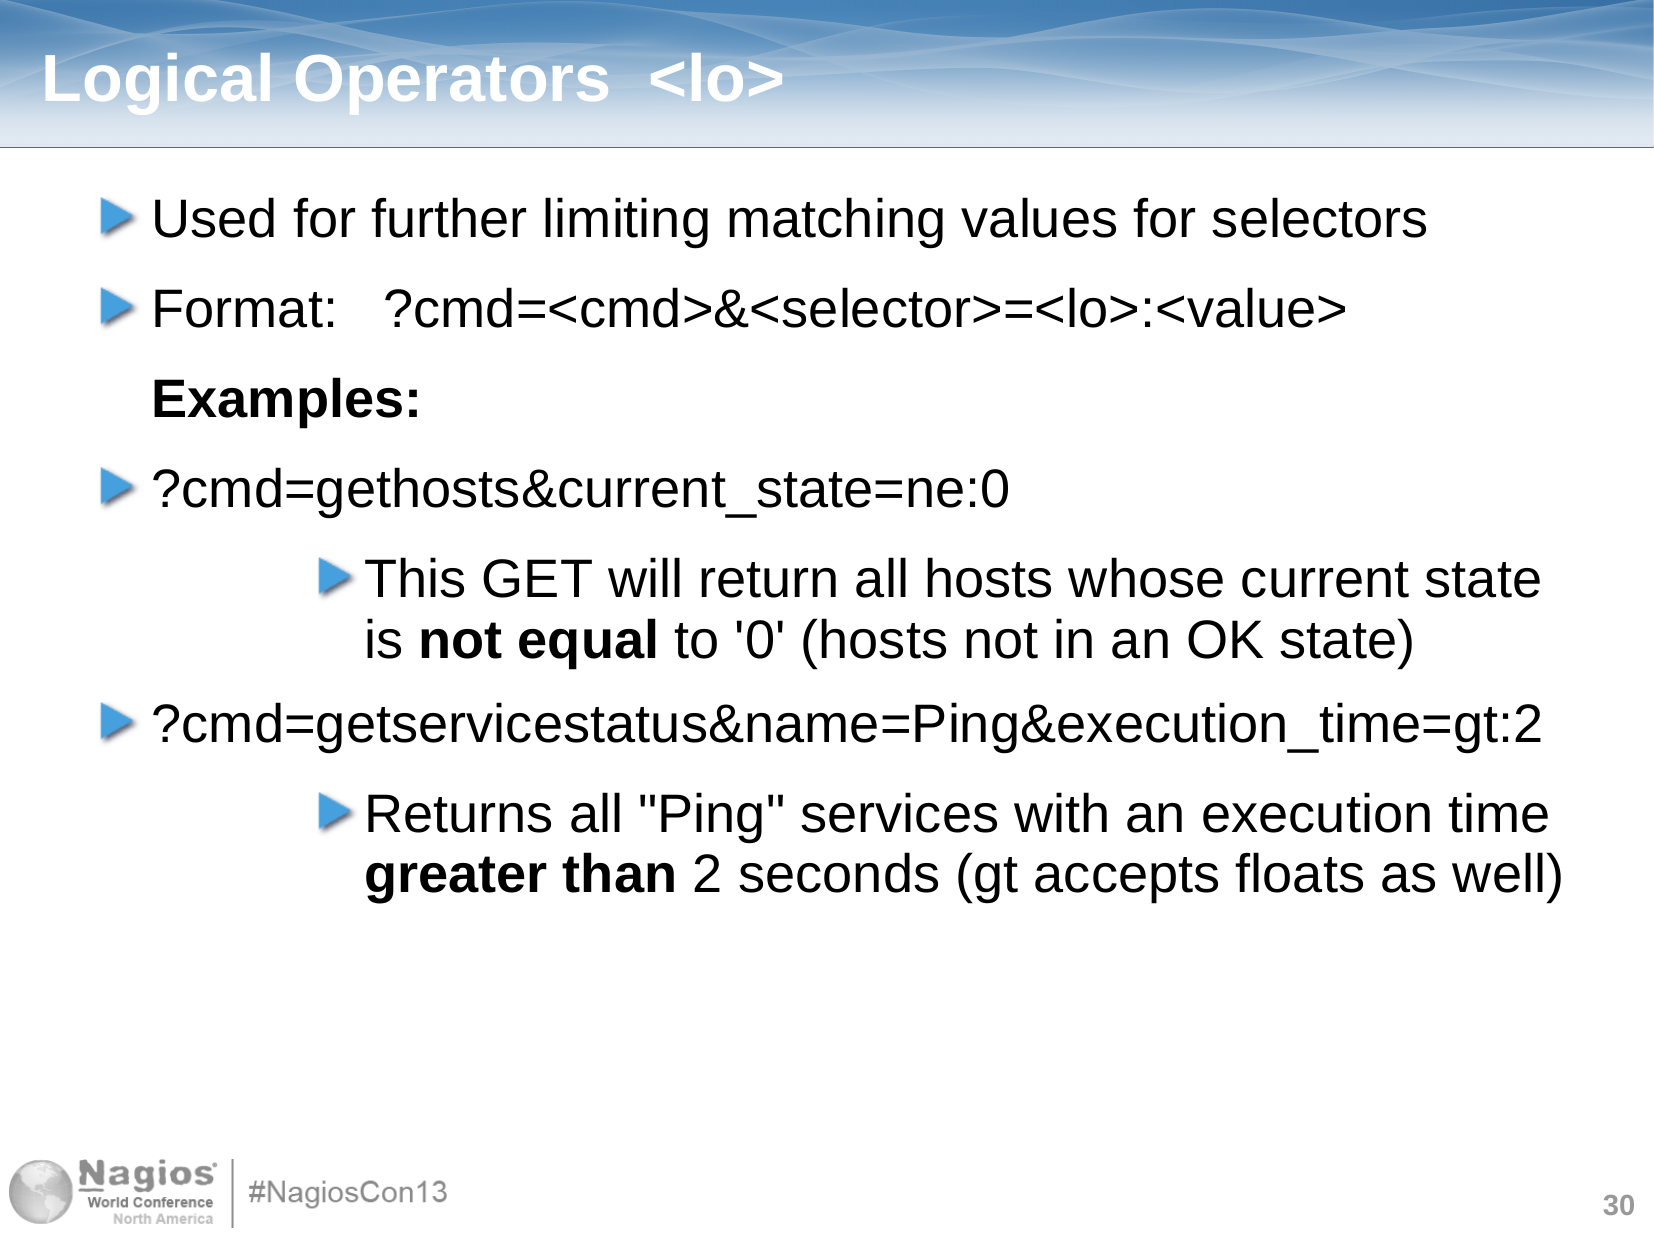

# Logical Operators <lo>
Used for further limiting matching values for selectors
Format: ?cmd=<cmd>&<selector>=<lo>:<value>
Examples:
?cmd=gethosts&current_state=ne:0
This GET will return all hosts whose current state is not equal to '0' (hosts not in an OK state)
?cmd=getservicestatus&name=Ping&execution_time=gt:2
Returns all "Ping" services with an execution time greater than 2 seconds (gt accepts floats as well)
30